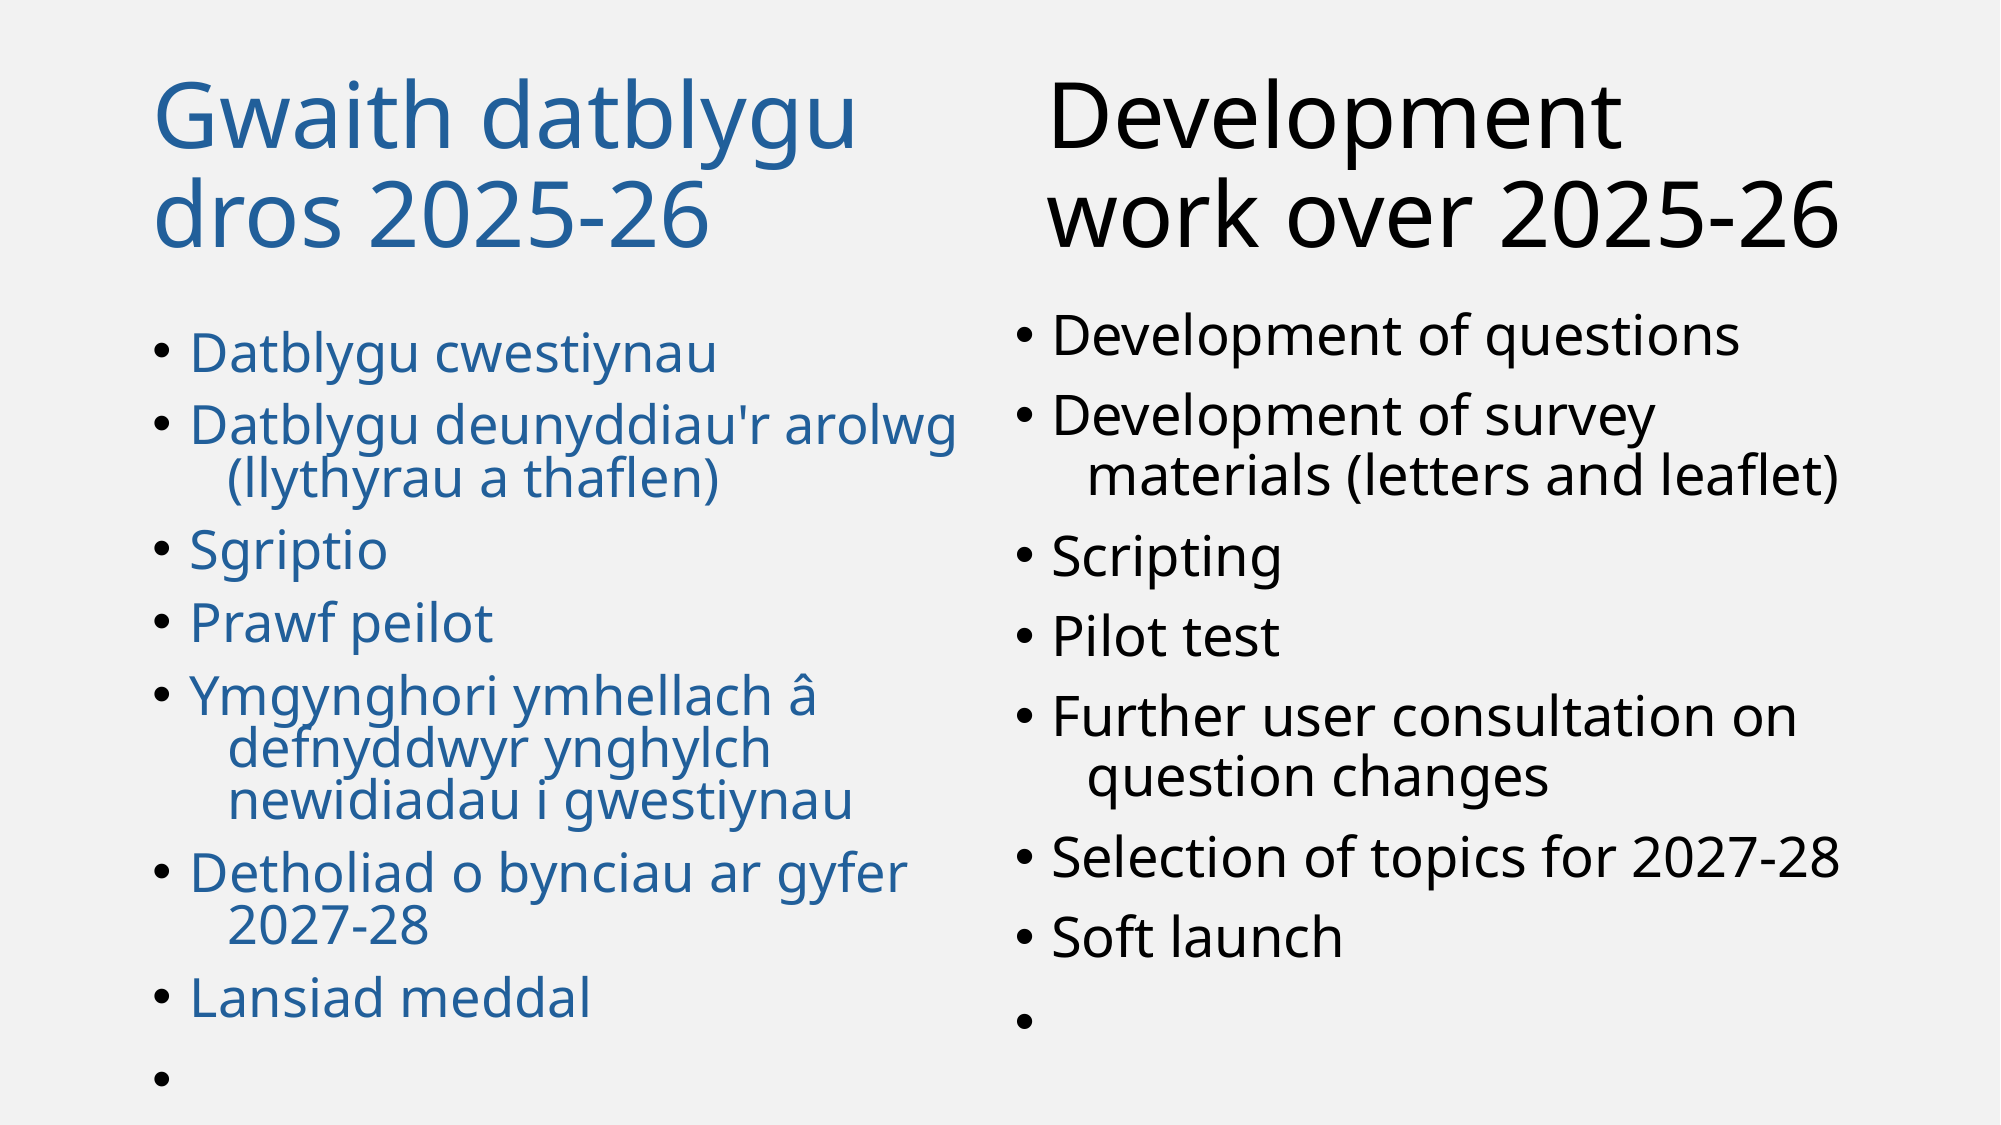

Gwaith datblygu dros 2025-26
# Development work over 2025-26
Development of questions
Development of survey materials (letters and leaflet)
Scripting
Pilot test
Further user consultation on question changes
Selection of topics for 2027-28
Soft launch
Datblygu cwestiynau
Datblygu deunyddiau'r arolwg (llythyrau a thaflen)
Sgriptio
Prawf peilot
Ymgynghori ymhellach â defnyddwyr ynghylch newidiadau i gwestiynau
Detholiad o bynciau ar gyfer 2027-28
Lansiad meddal